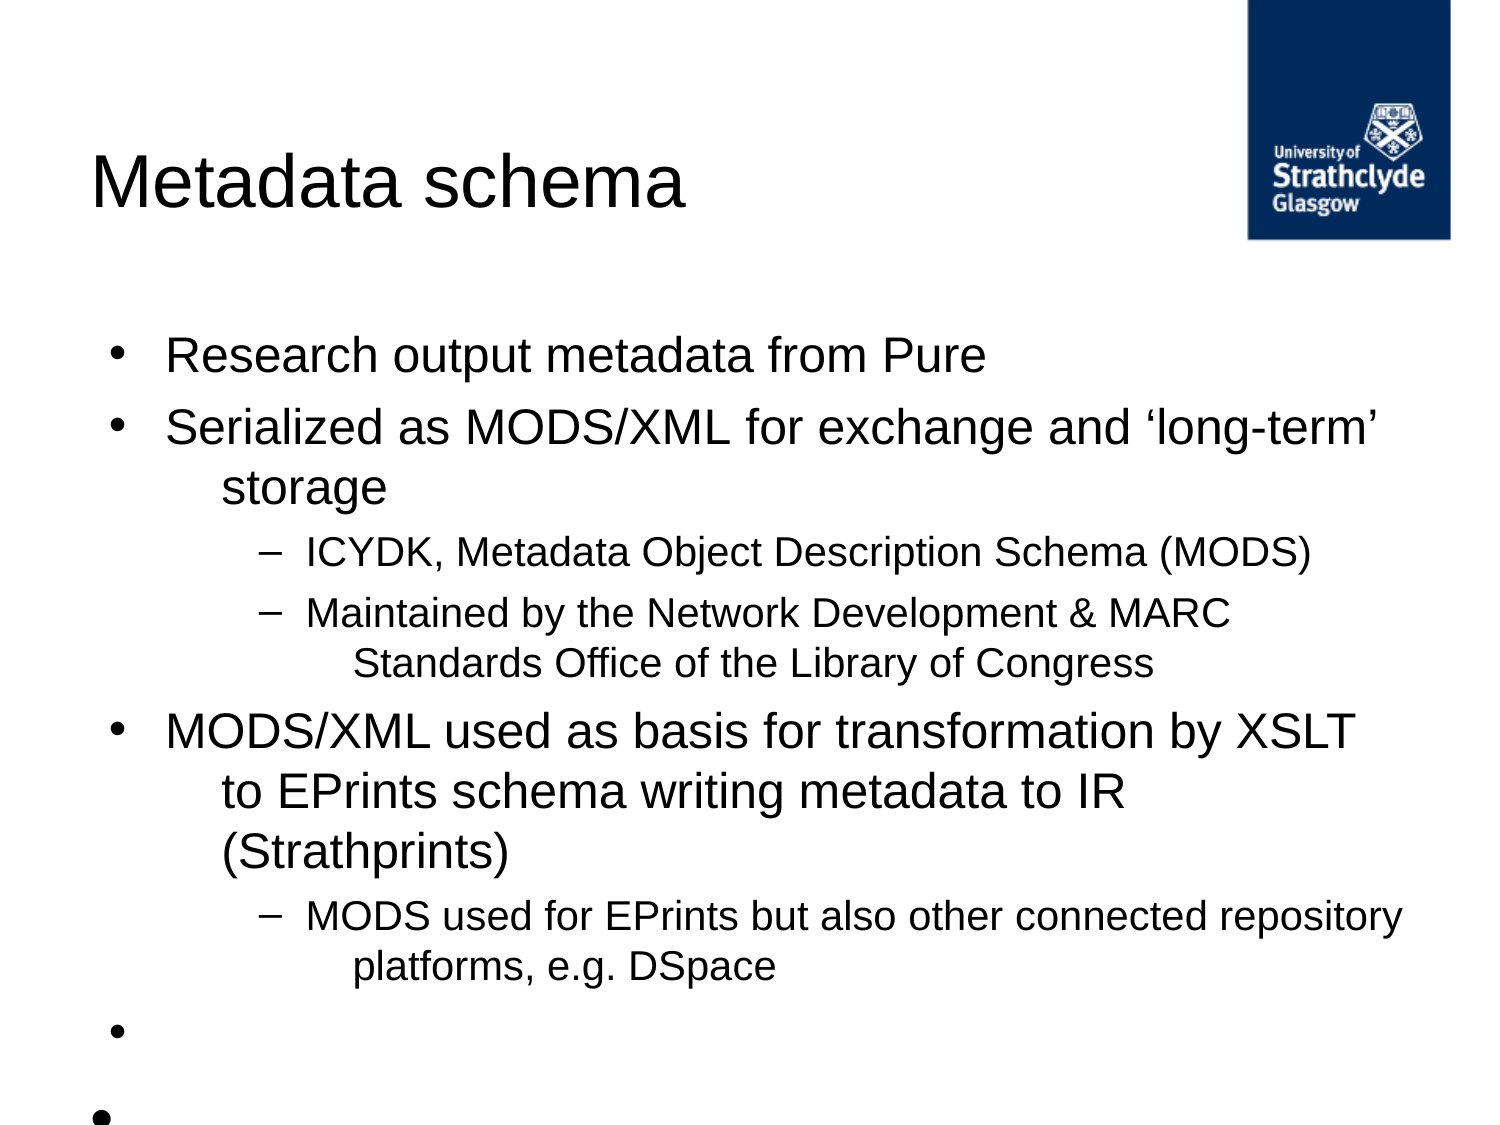

Metadata schema
# Research output metadata from Pure
Serialized as MODS/XML for exchange and ‘long-term’ storage
ICYDK, Metadata Object Description Schema (MODS)
Maintained by the Network Development & MARC Standards Office of the Library of Congress
MODS/XML used as basis for transformation by XSLT to EPrints schema writing metadata to IR (Strathprints)
MODS used for EPrints but also other connected repository platforms, e.g. DSpace